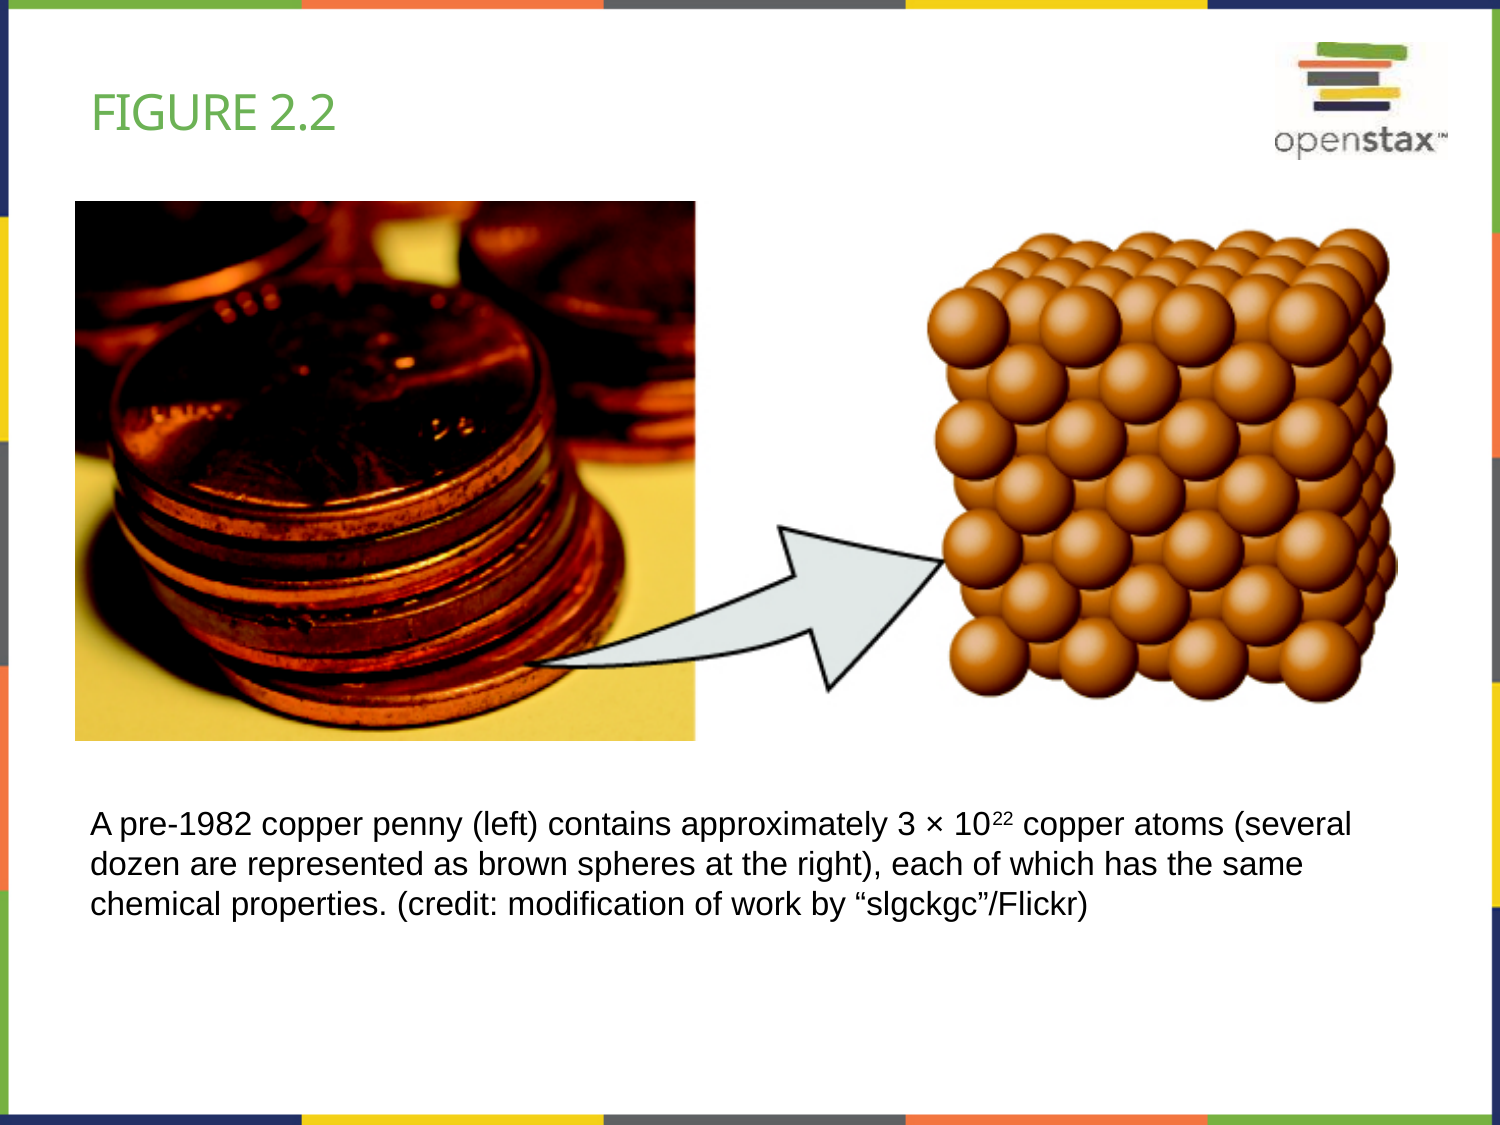

# Figure 2.2
A pre-1982 copper penny (left) contains approximately 3 × 1022 copper atoms (several dozen are represented as brown spheres at the right), each of which has the same chemical properties. (credit: modification of work by “slgckgc”/Flickr)